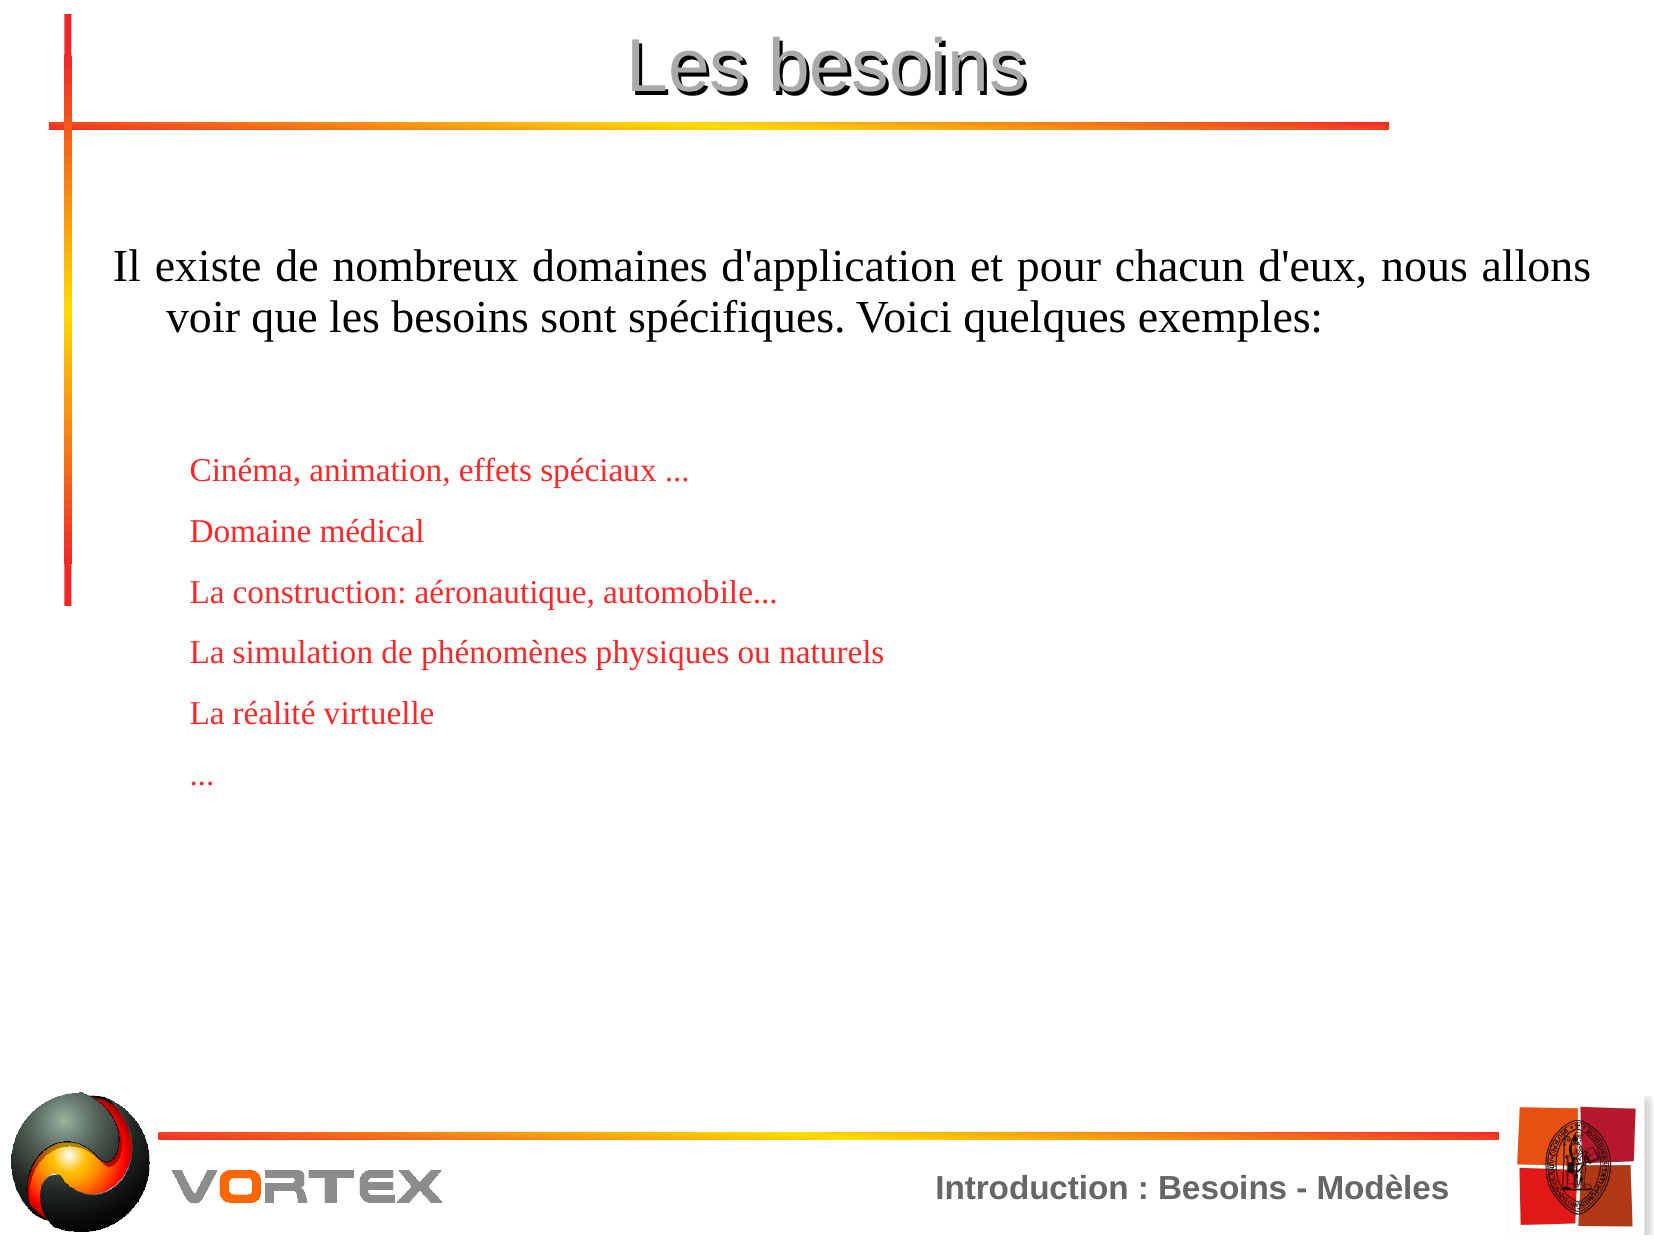

# Les besoins
Il existe de nombreux domaines d'application et pour chacun d'eux, nous allons voir que les besoins sont spécifiques. Voici quelques exemples:
Cinéma, animation, effets spéciaux ...
Domaine médical
La construction: aéronautique, automobile...
La simulation de phénomènes physiques ou naturels
La réalité virtuelle
...